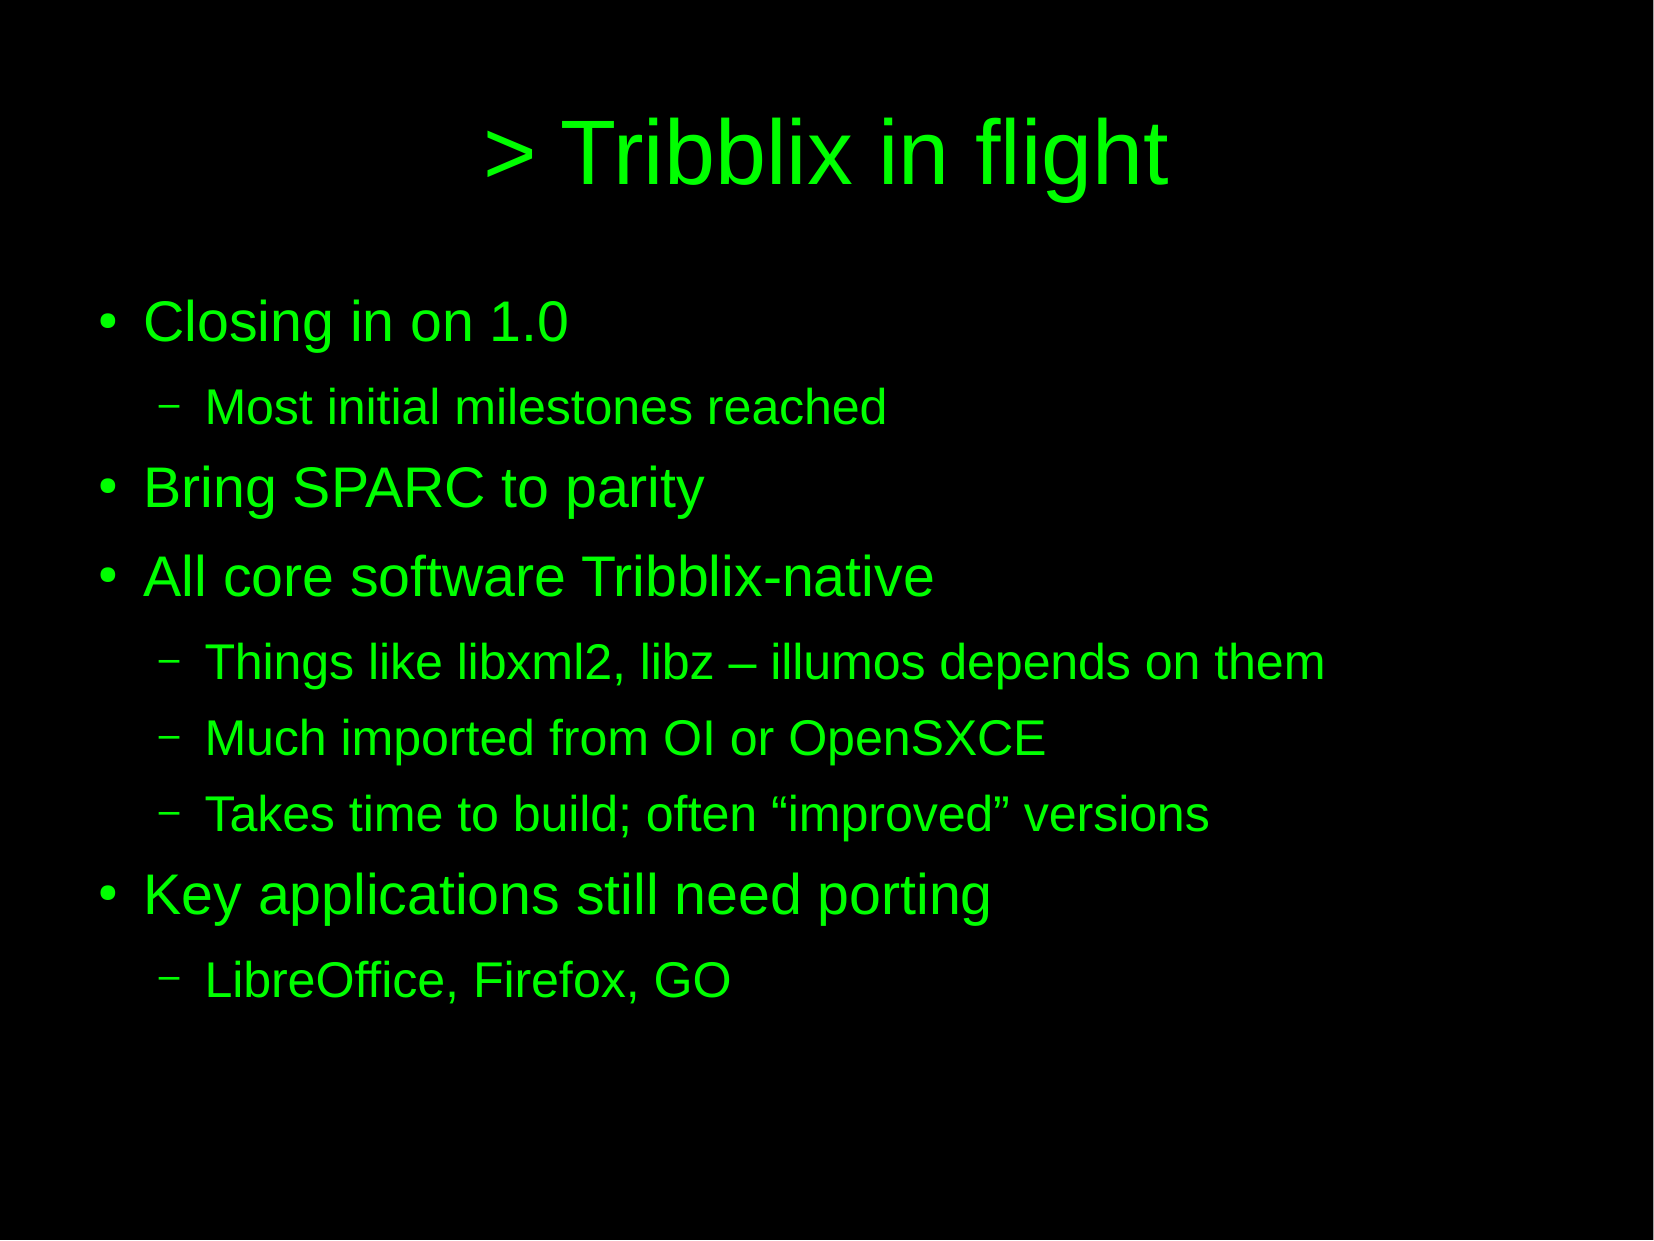

# > Tribblix in flight
Closing in on 1.0
Most initial milestones reached
Bring SPARC to parity
All core software Tribblix-native
Things like libxml2, libz – illumos depends on them
Much imported from OI or OpenSXCE
Takes time to build; often “improved” versions
Key applications still need porting
LibreOffice, Firefox, GO